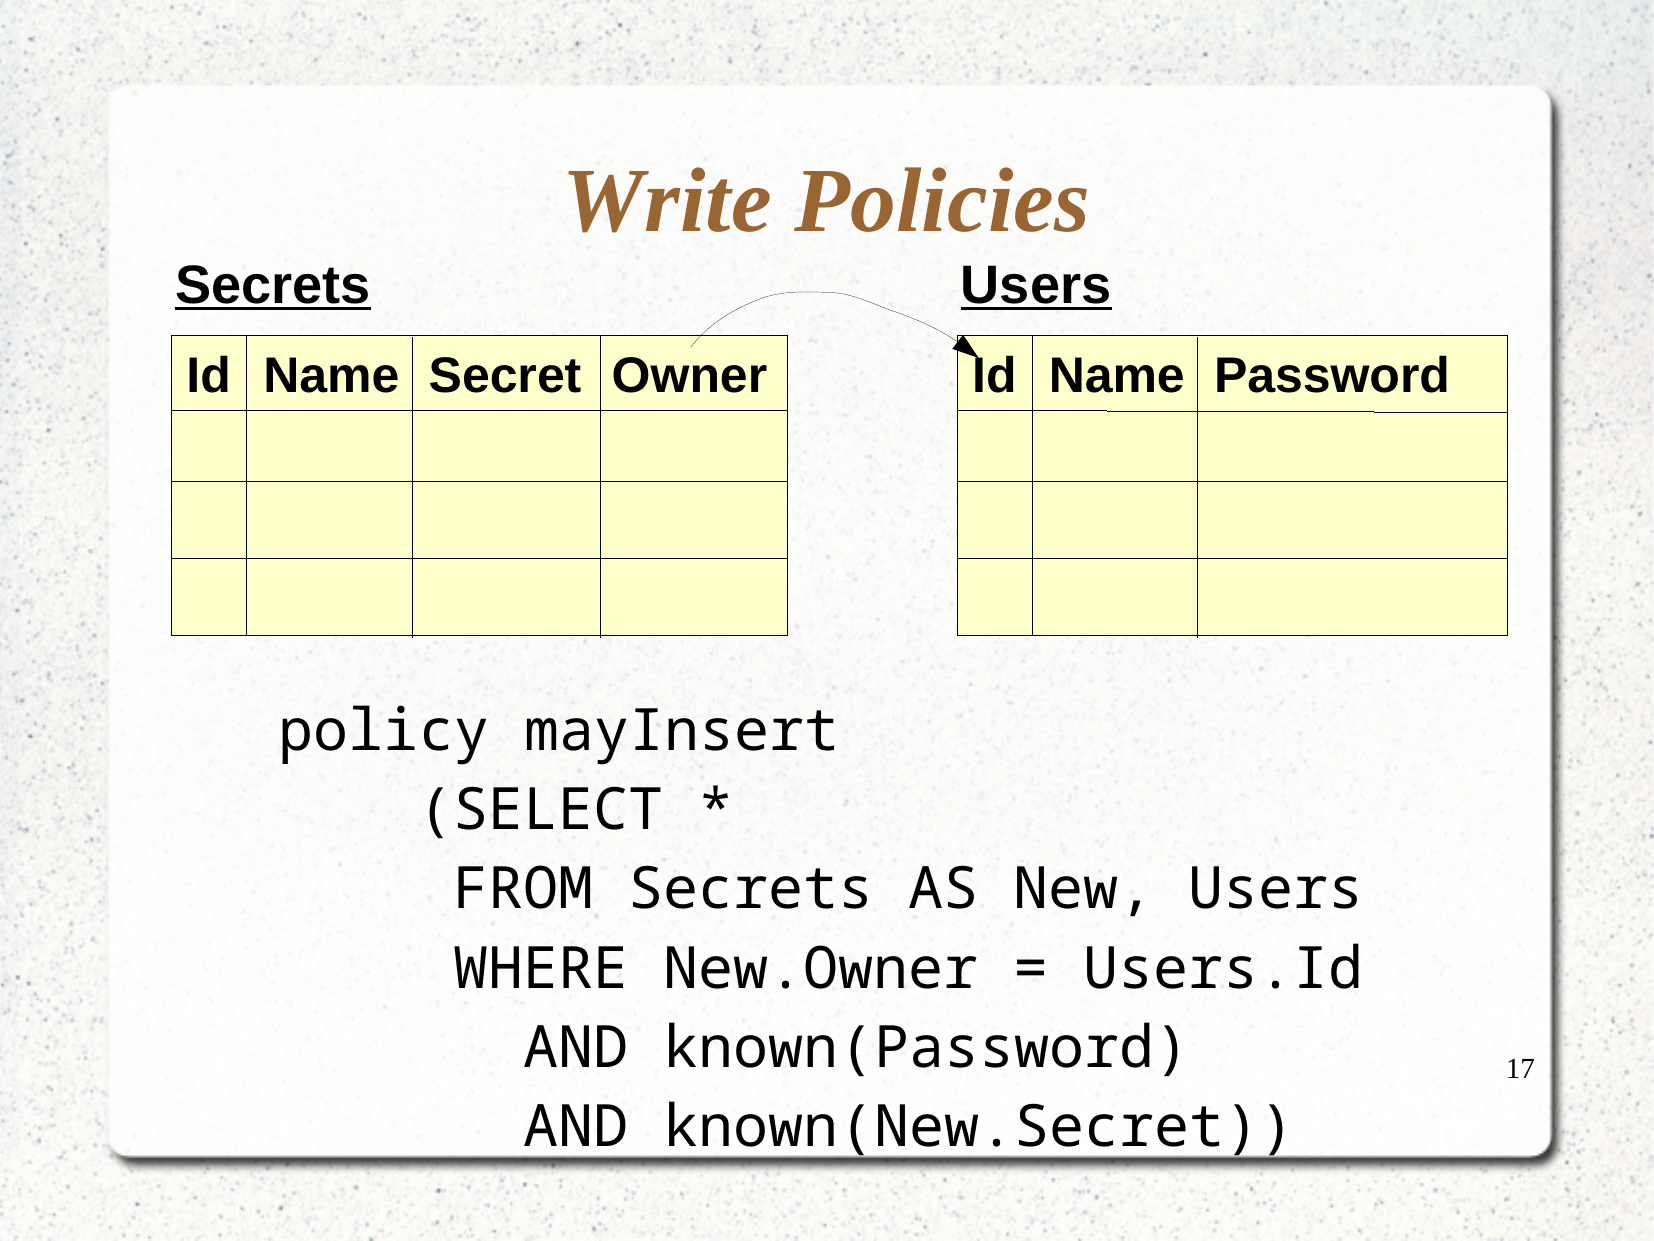

# Write Policies
Secrets
Id
Name
Secret
Owner
Users
Id
Name
Password
policy mayInsert
 (SELECT *
 FROM Secrets AS New, Users
 WHERE New.Owner = Users.Id
 AND known(Password)
 AND known(New.Secret))
17